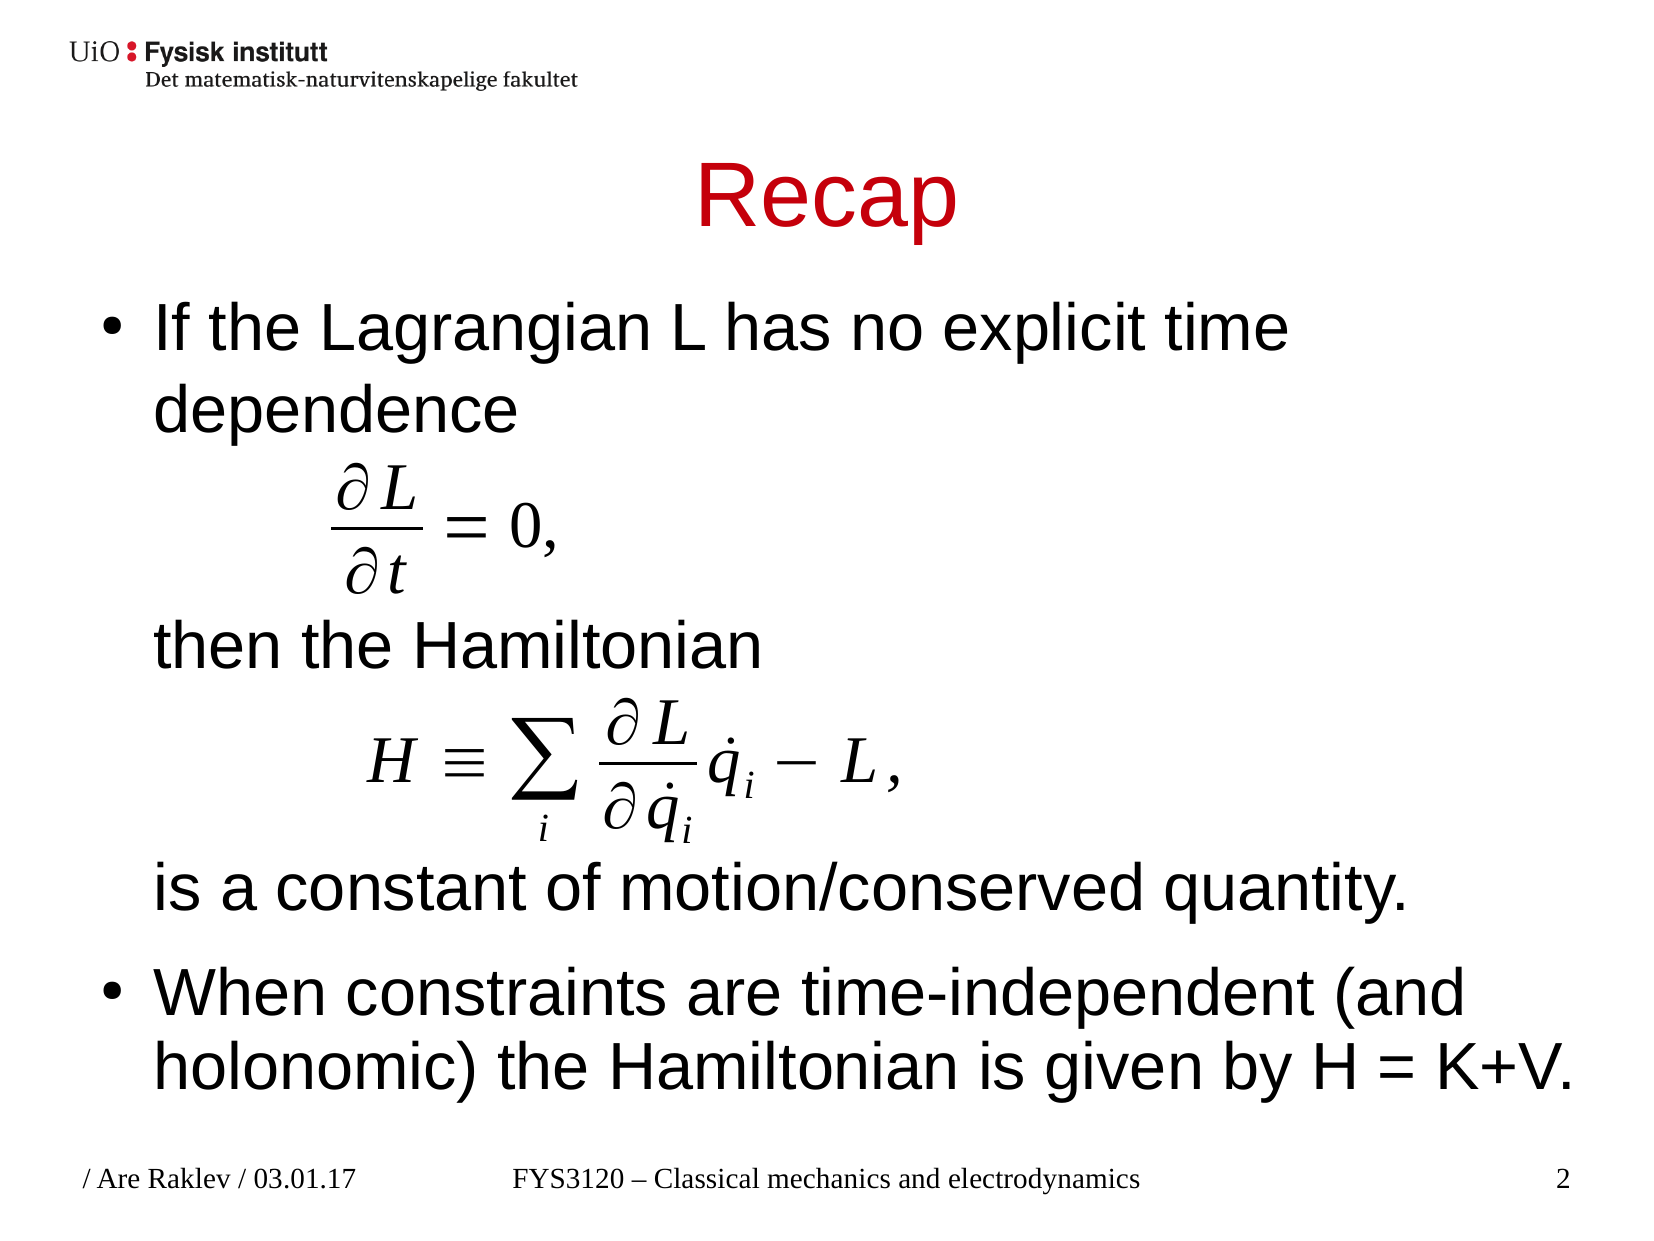

# Recap
If the Lagrangian L has no explicit time dependence
then the Hamiltonian
is a constant of motion/conserved quantity.
When constraints are time-independent (and holonomic) the Hamiltonian is given by H = K+V.
/ Are Raklev / 03.01.17
FYS3120 – Classical mechanics and electrodynamics
2